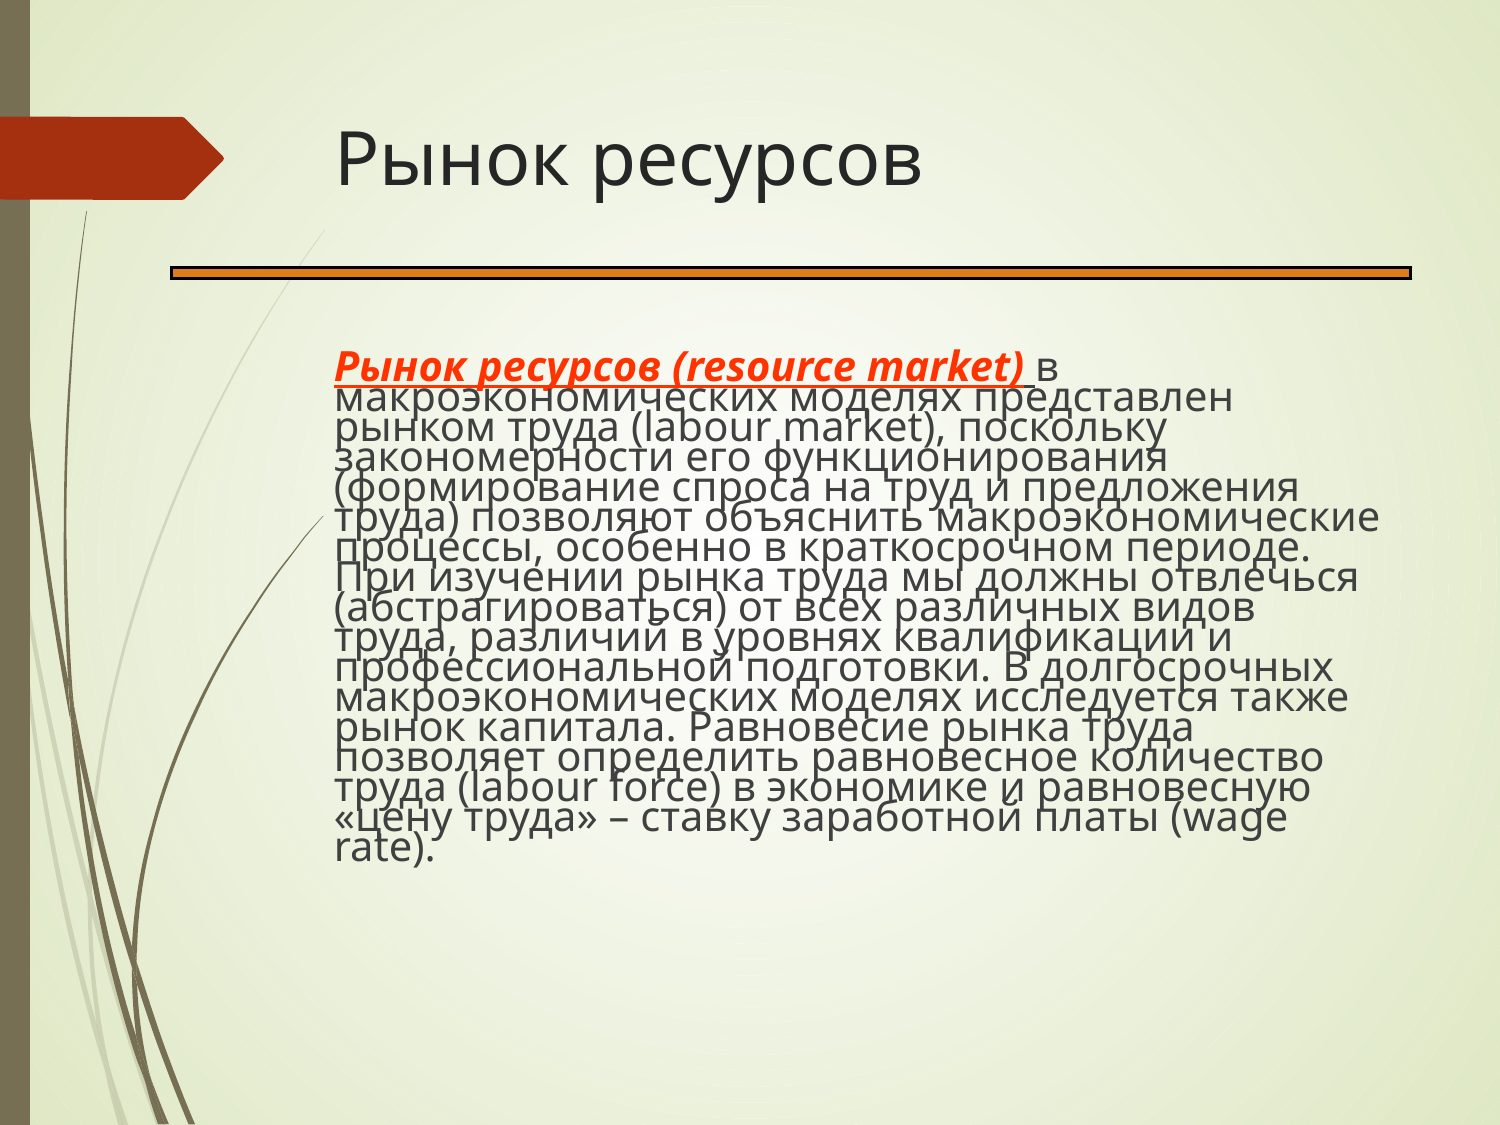

# Рынок ресурсов
Рынок ресурсов (resource market) в макроэкономических моделях представлен рынком труда (labour market), поскольку закономерности его функционирования (формирование спроса на труд и предложения труда) позволяют объяснить макроэкономические процессы, особенно в краткосрочном периоде. При изучении рынка труда мы должны отвлечься (абстрагироваться) от всех различных видов труда, различий в уровнях квалификации и профессиональной подготовки. В долгосрочных макроэкономических моделях исследуется также рынок капитала. Равновесие рынка труда позволяет определить равновесное количество труда (labour force) в экономике и равновесную «цену труда» – ставку заработной платы (wage rate).